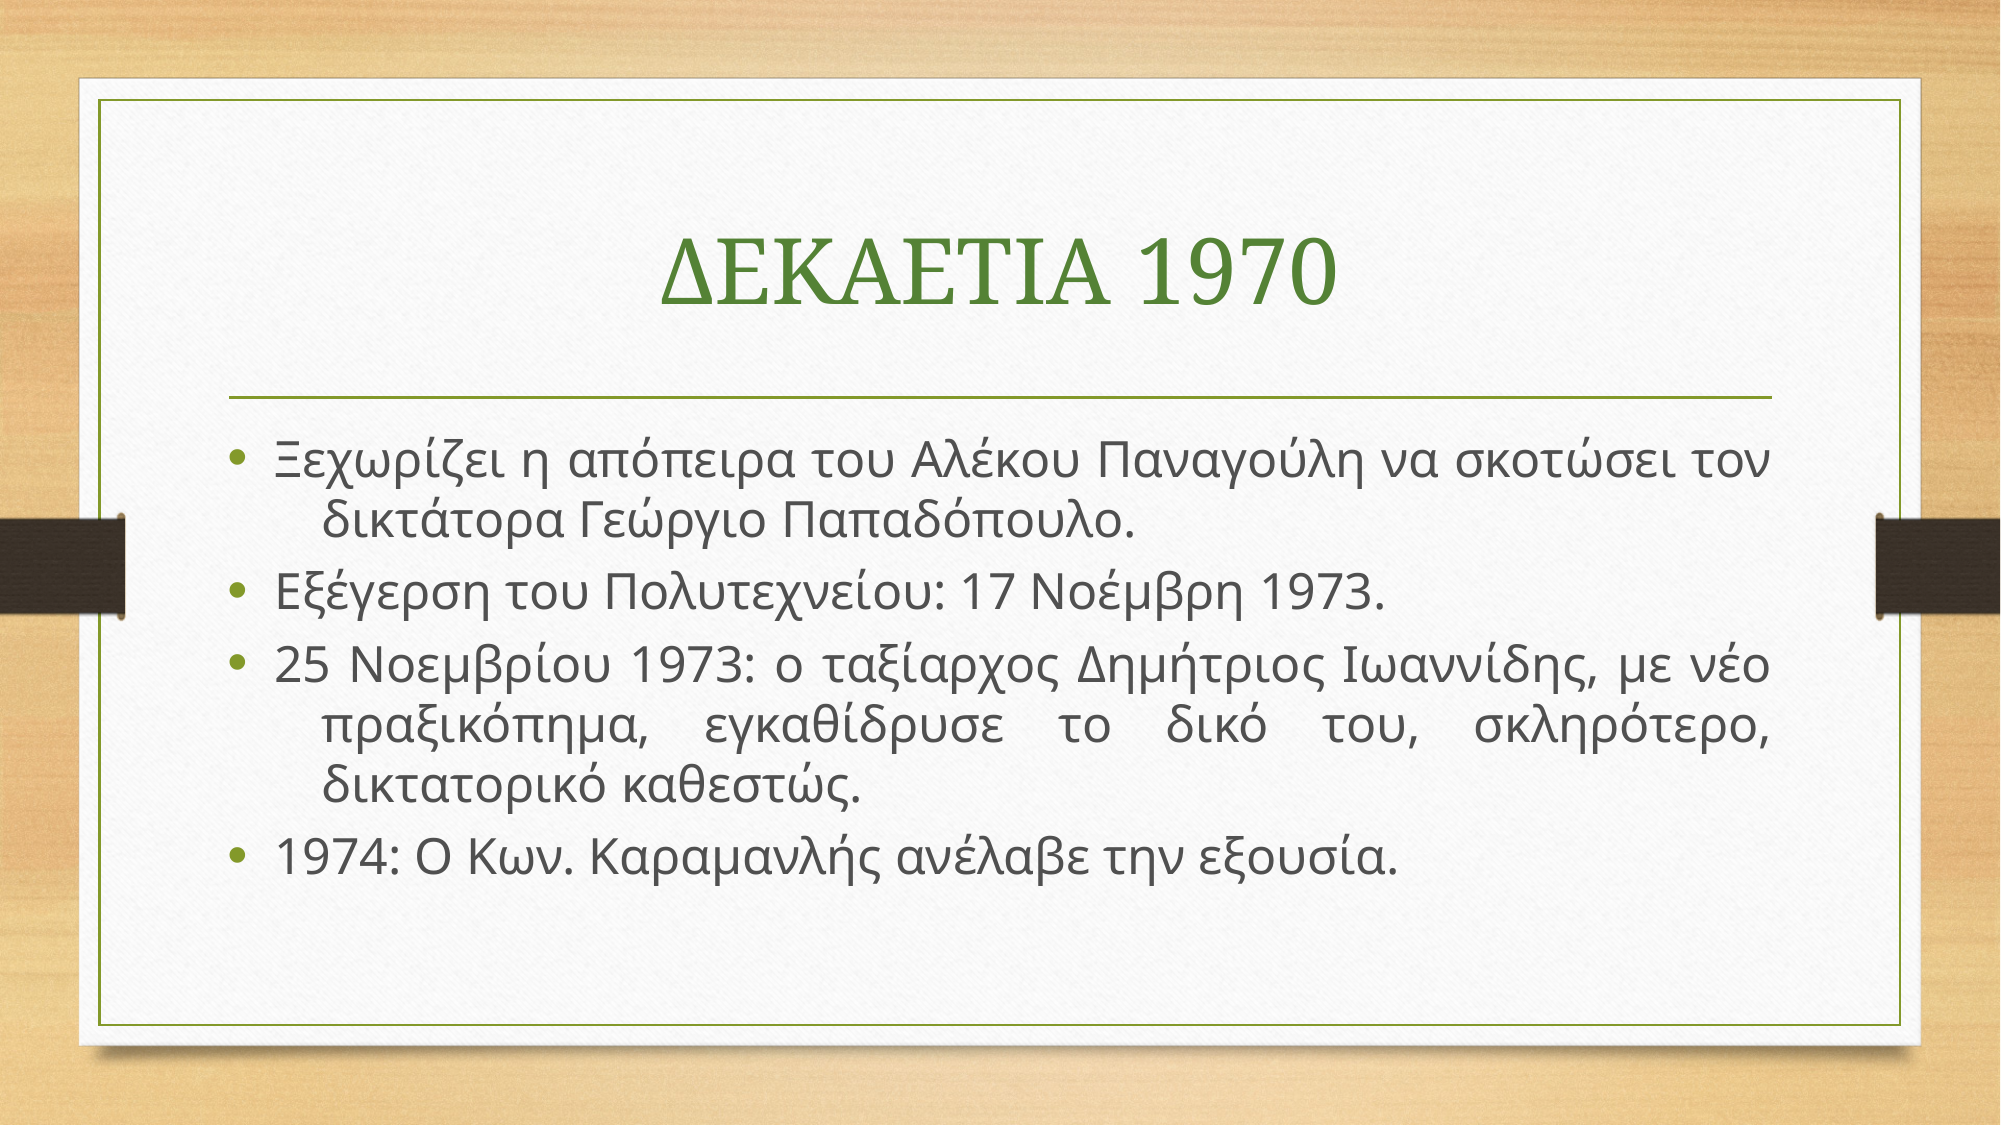

# ΔΕΚΑΕΤΙΑ 1970
Ξεχωρίζει η απόπειρα του Αλέκου Παναγούλη να σκοτώσει τον δικτάτορα Γεώργιο Παπαδόπουλο.
Εξέγερση του Πολυτεχνείου: 17 Νοέμβρη 1973.
25 Νοεμβρίου 1973: ο ταξίαρχος Δημήτριος Ιωαννίδης, με νέο πραξικόπημα, εγκαθίδρυσε το δικό του, σκληρότερο, δικτατορικό καθεστώς.
1974: Ο Κων. Καραμανλής ανέλαβε την εξουσία.